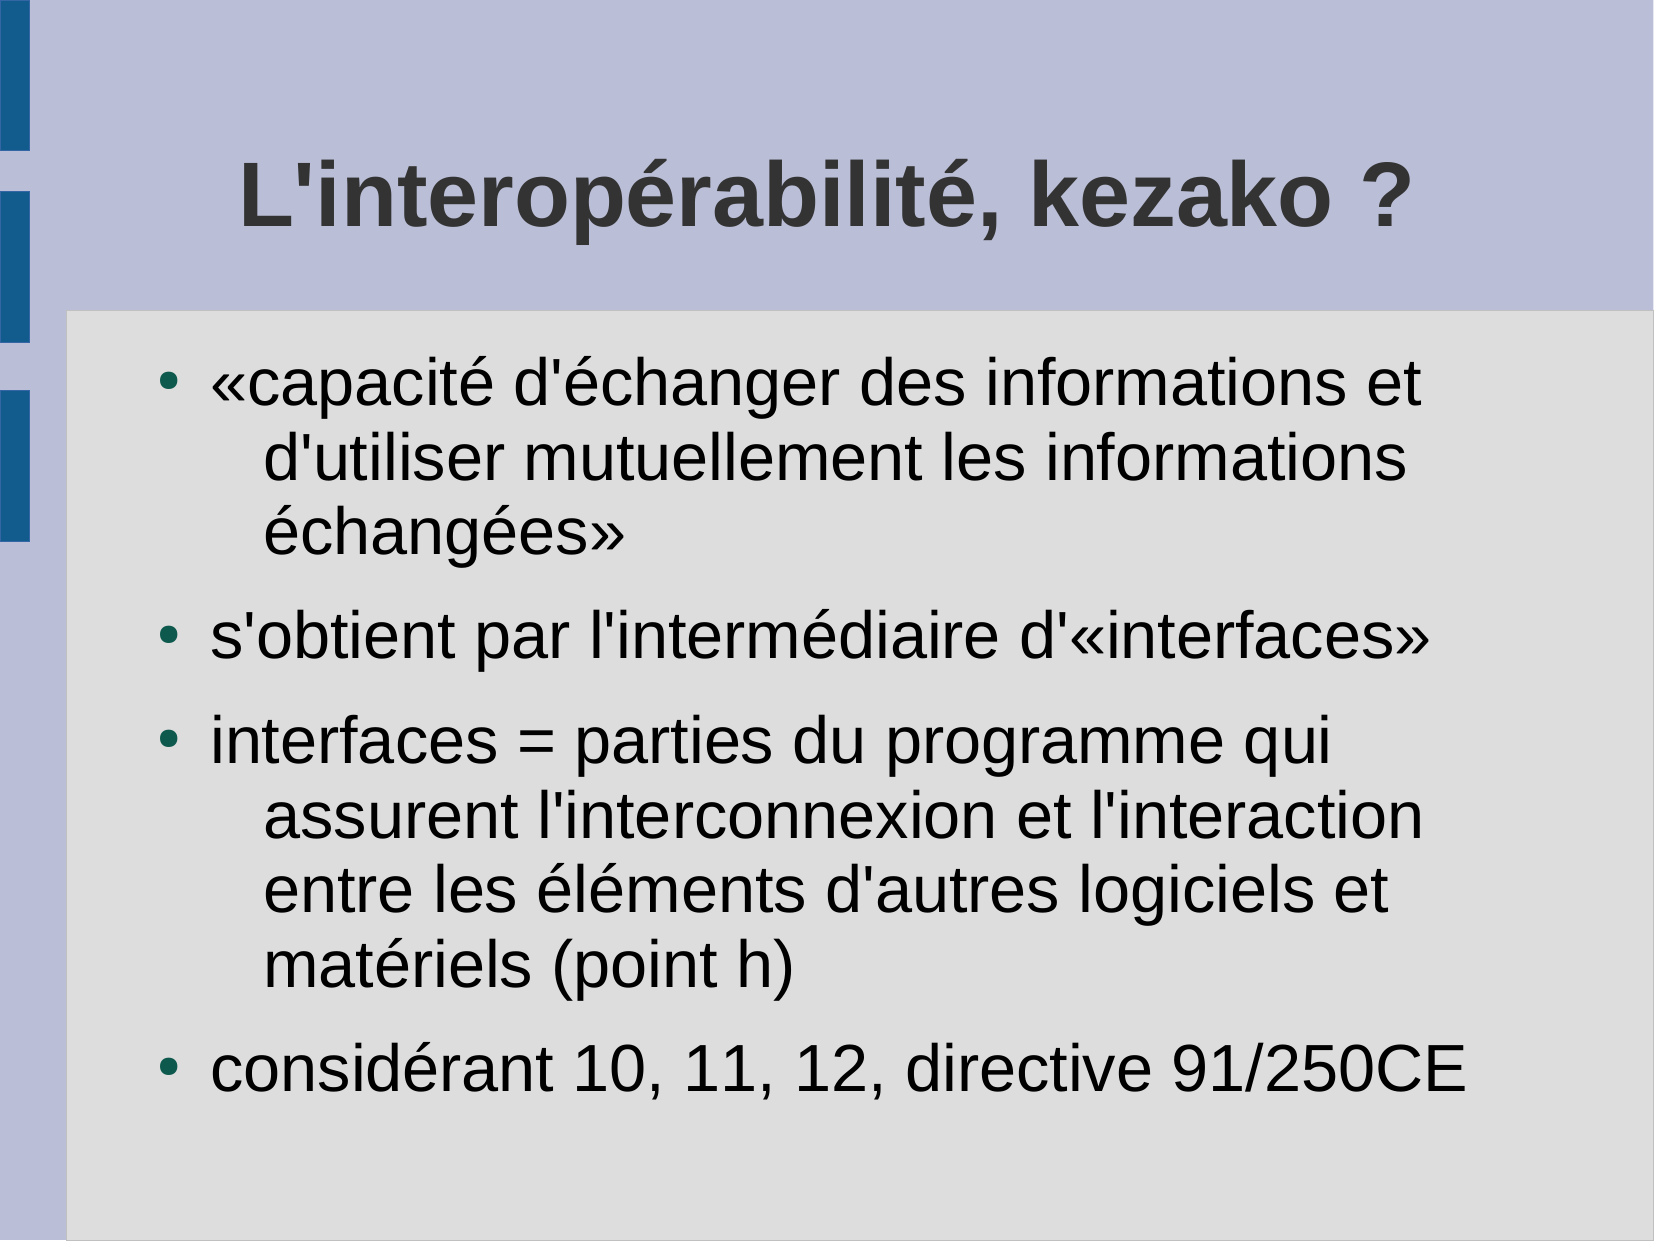

# L'interopérabilité, kezako ?
«capacité d'échanger des informations et d'utiliser mutuellement les informations échangées»
s'obtient par l'intermédiaire d'«interfaces»
interfaces = parties du programme qui assurent l'interconnexion et l'interaction entre les éléments d'autres logiciels et matériels (point h)
considérant 10, 11, 12, directive 91/250CE